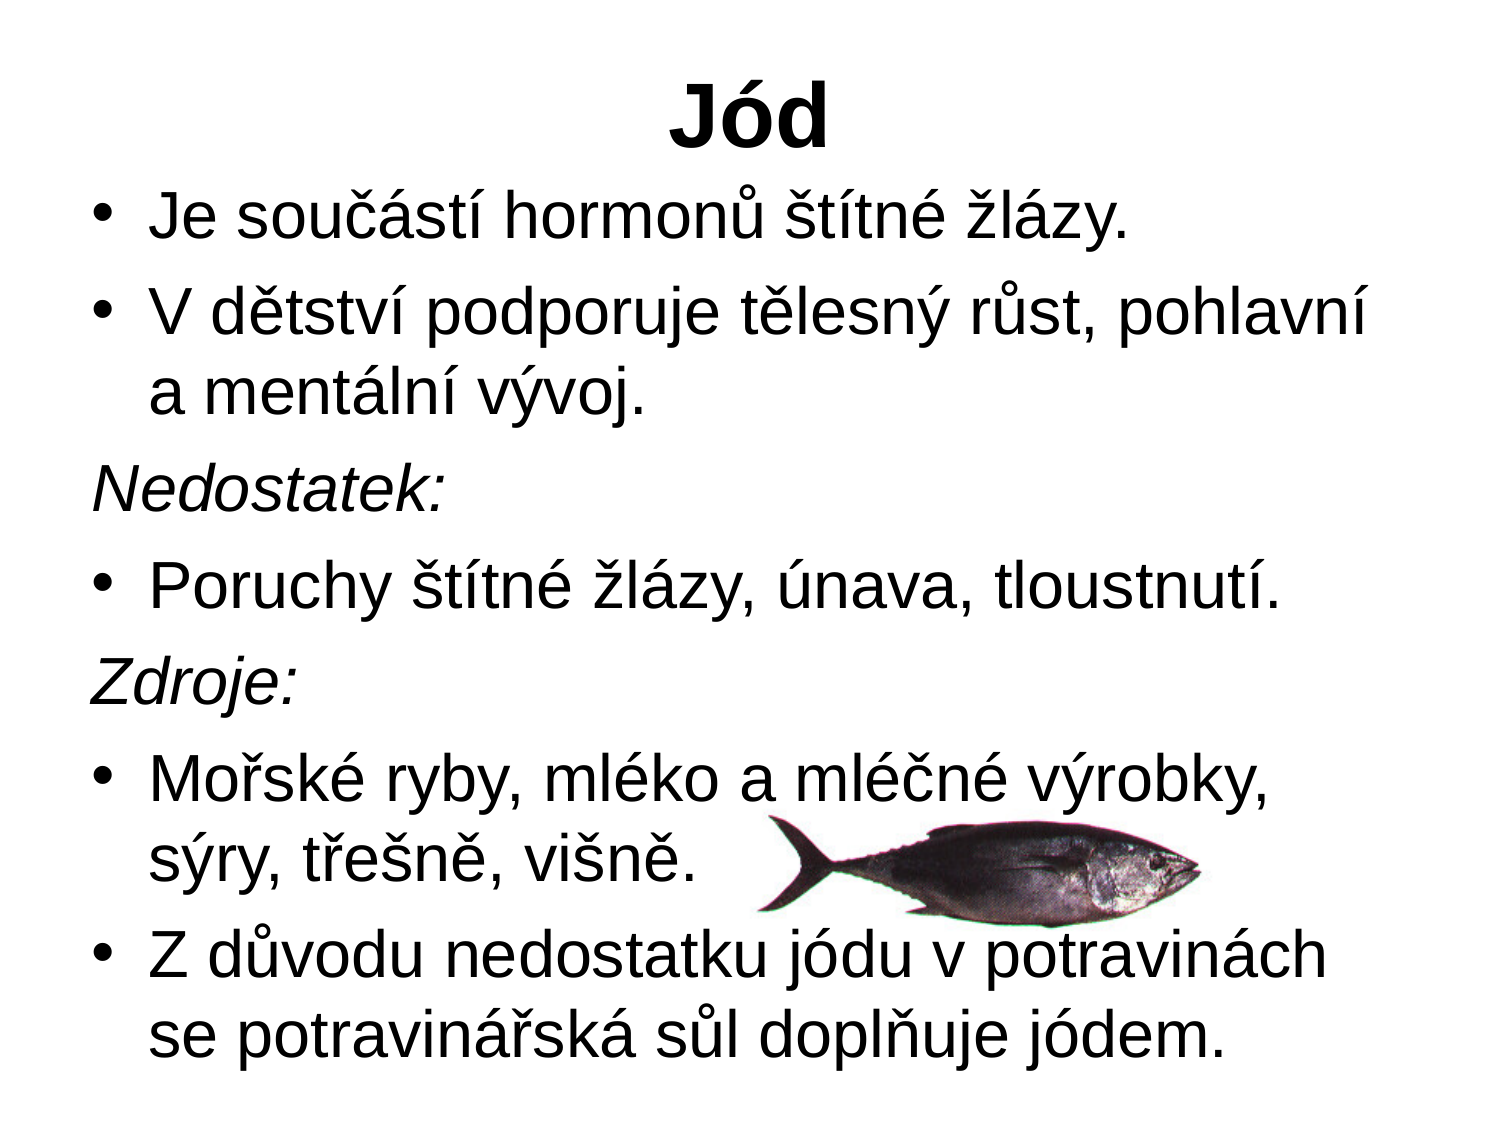

Jód
# Je součástí hormonů štítné žlázy.
V dětství podporuje tělesný růst, pohlavní a mentální vývoj.
Nedostatek:
Poruchy štítné žlázy, únava, tloustnutí.
Zdroje:
Mořské ryby, mléko a mléčné výrobky, sýry, třešně, višně.
Z důvodu nedostatku jódu v potravinách se potravinářská sůl doplňuje jódem.